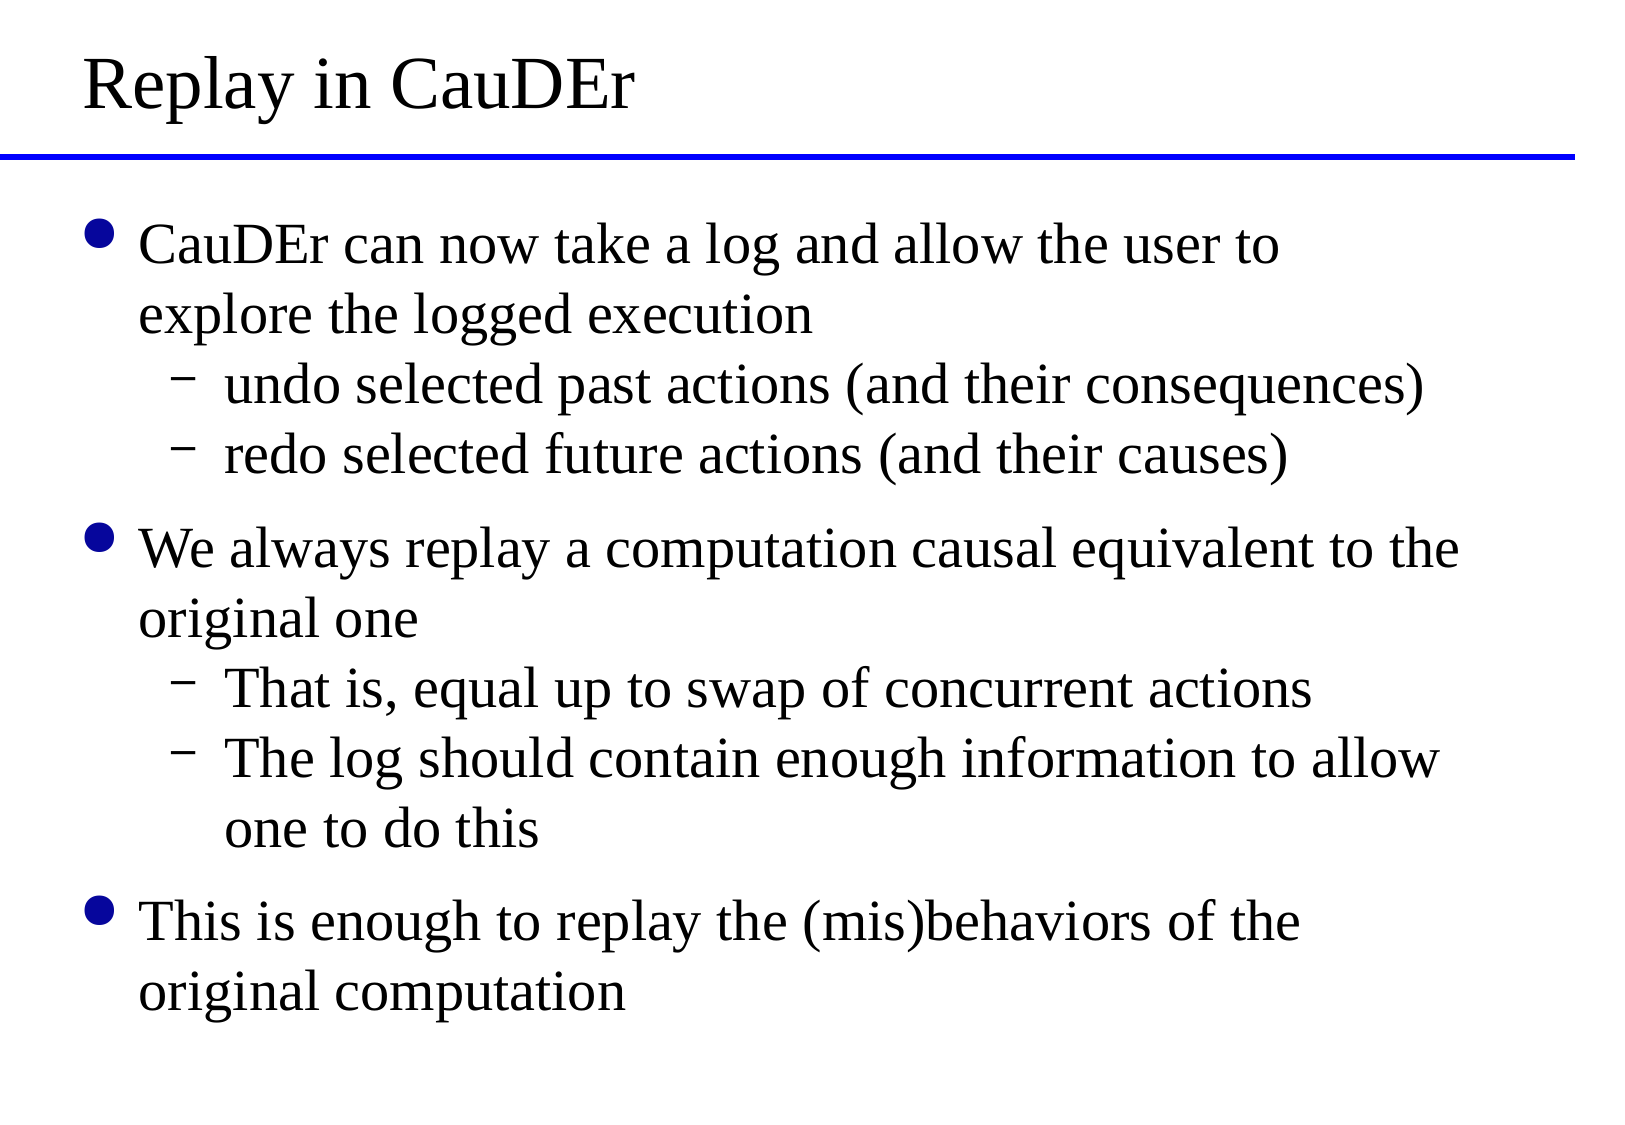

# Replay in CauDEr
CauDEr can now take a log and allow the user to explore the logged execution
undo selected past actions (and their consequences)
redo selected future actions (and their causes)
We always replay a computation causal equivalent to the original one
That is, equal up to swap of concurrent actions
The log should contain enough information to allow one to do this
This is enough to replay the (mis)behaviors of the original computation